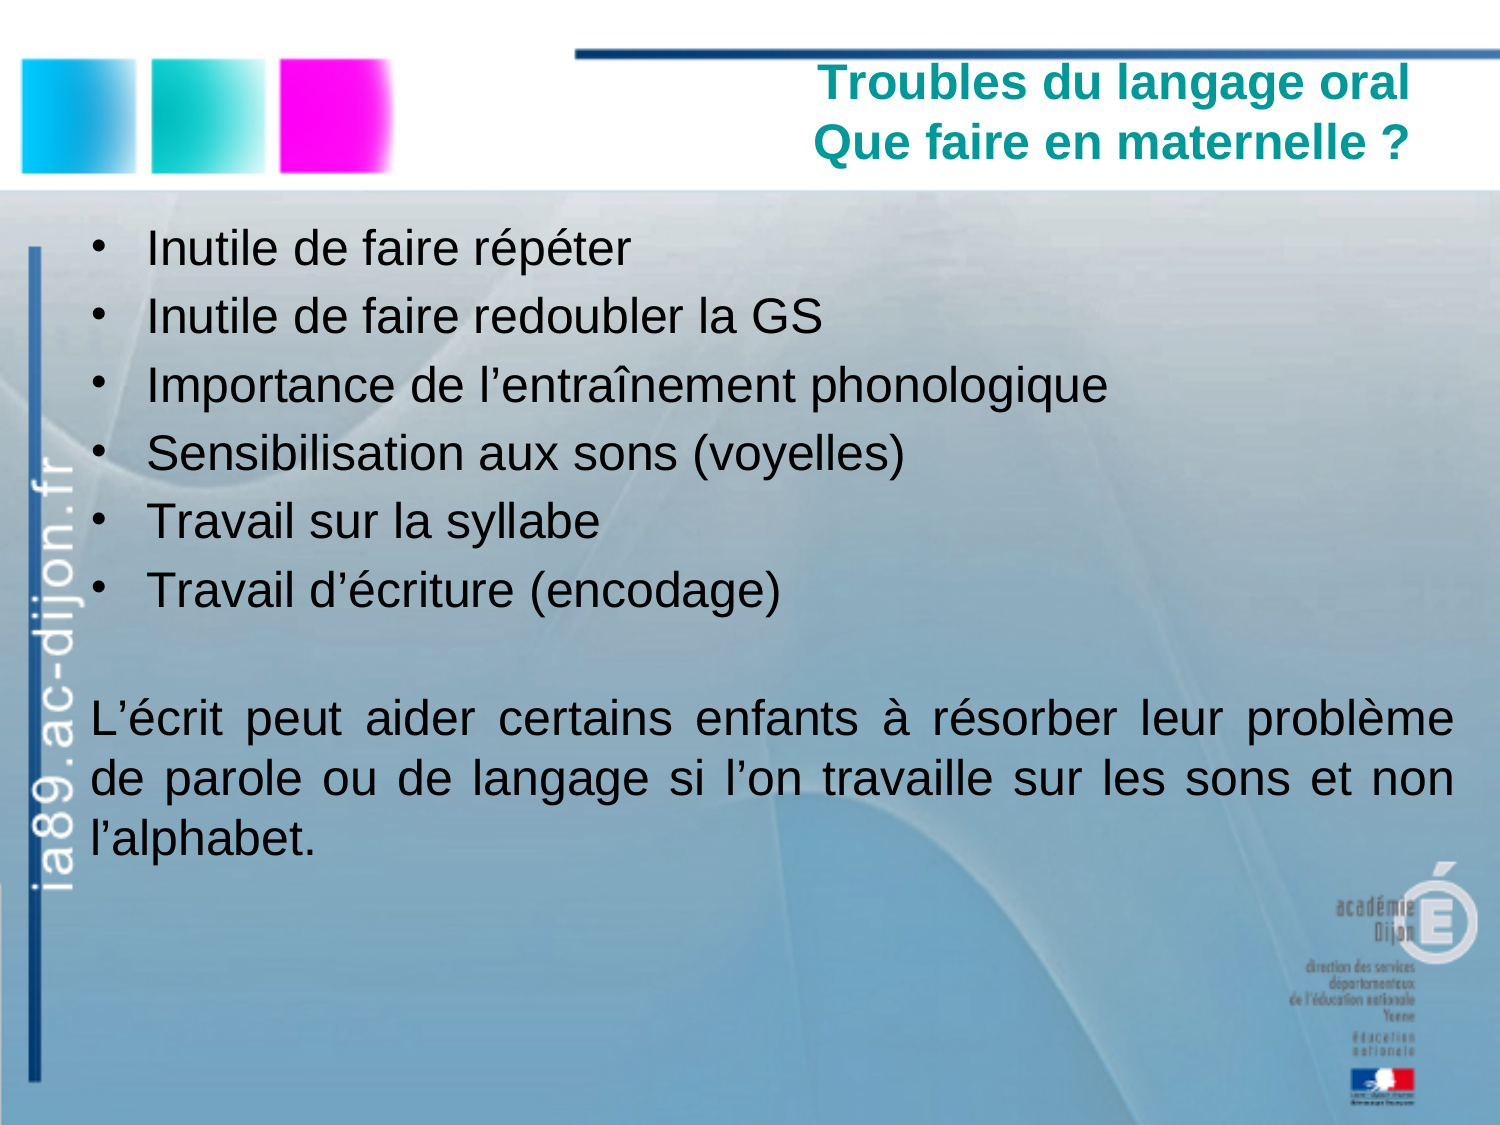

# Troubles du langage oral Que faire en maternelle ?
Inutile de faire répéter
Inutile de faire redoubler la GS
Importance de l’entraînement phonologique
Sensibilisation aux sons (voyelles)
Travail sur la syllabe
Travail d’écriture (encodage)
L’écrit peut aider certains enfants à résorber leur problème de parole ou de langage si l’on travaille sur les sons et non l’alphabet.